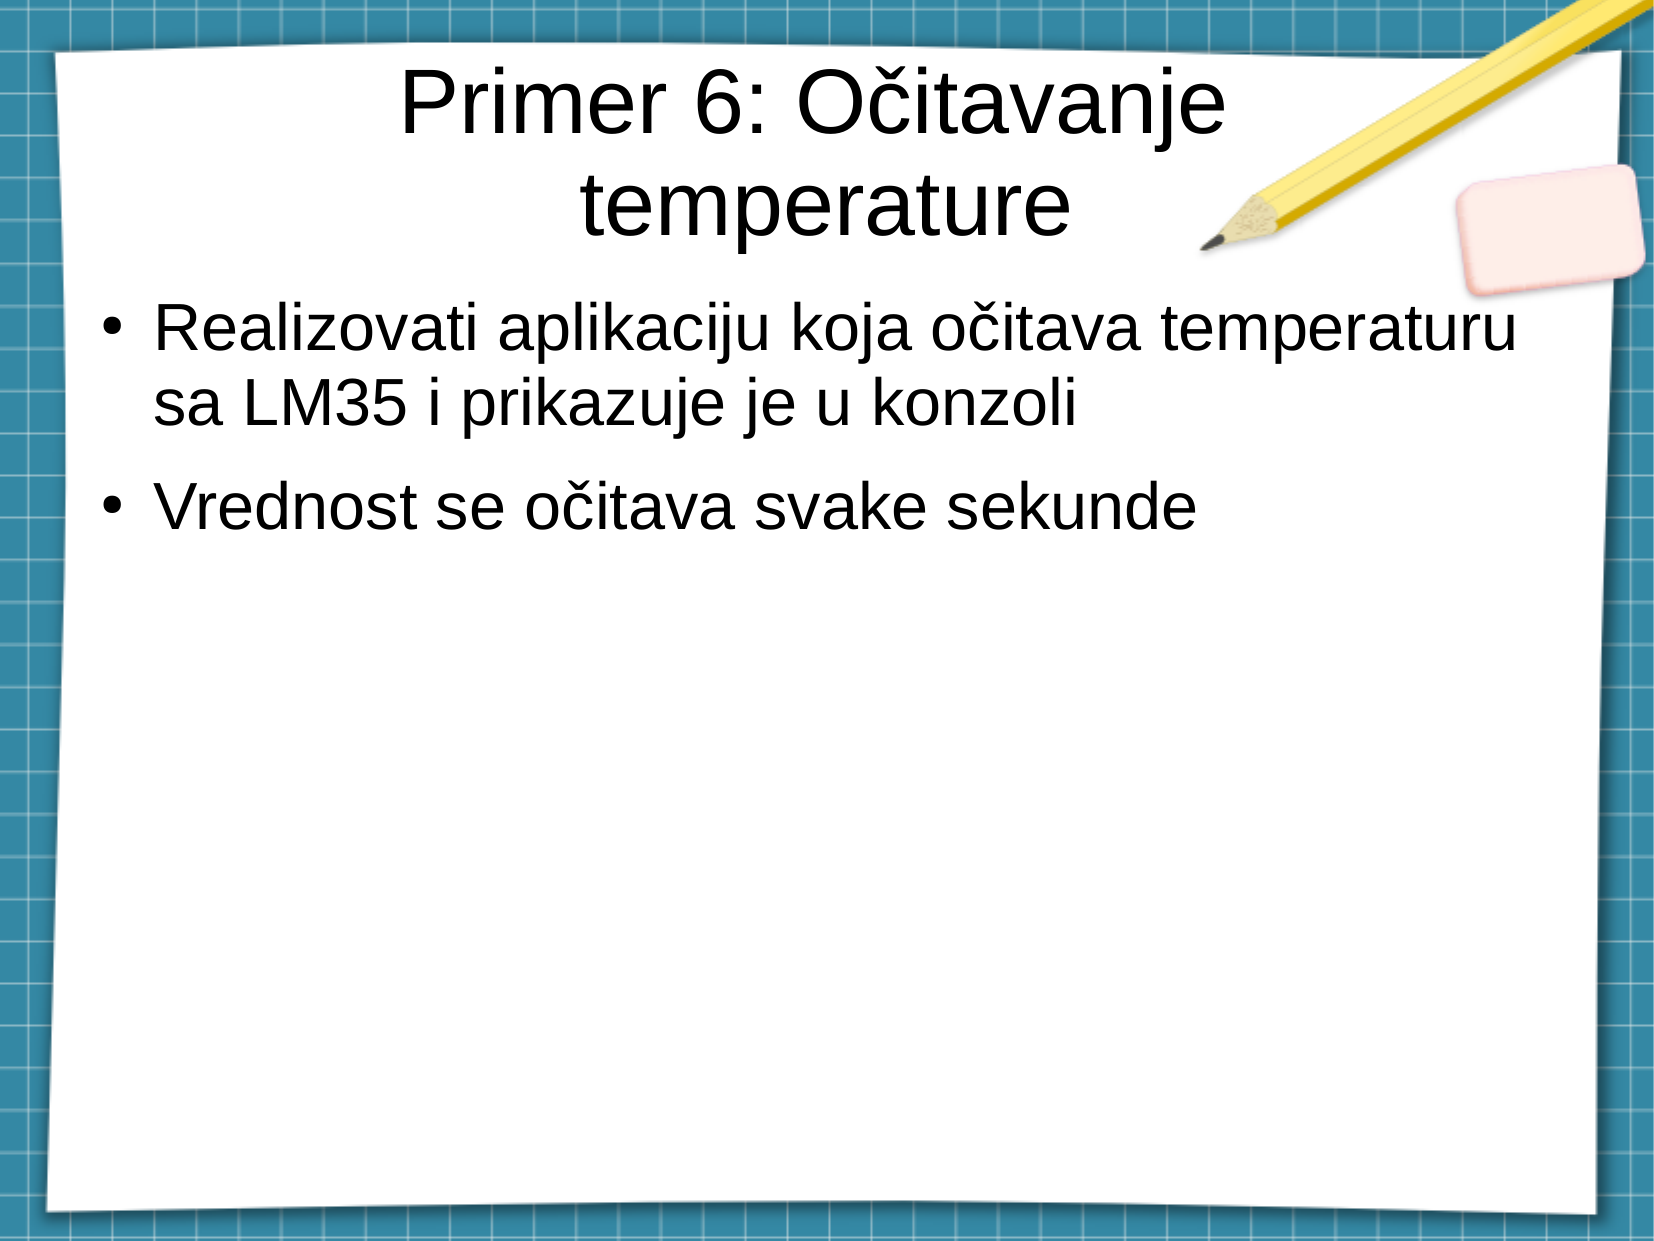

# Primer 6: Očitavanje temperature
Realizovati aplikaciju koja očitava temperaturu sa LM35 i prikazuje je u konzoli
Vrednost se očitava svake sekunde